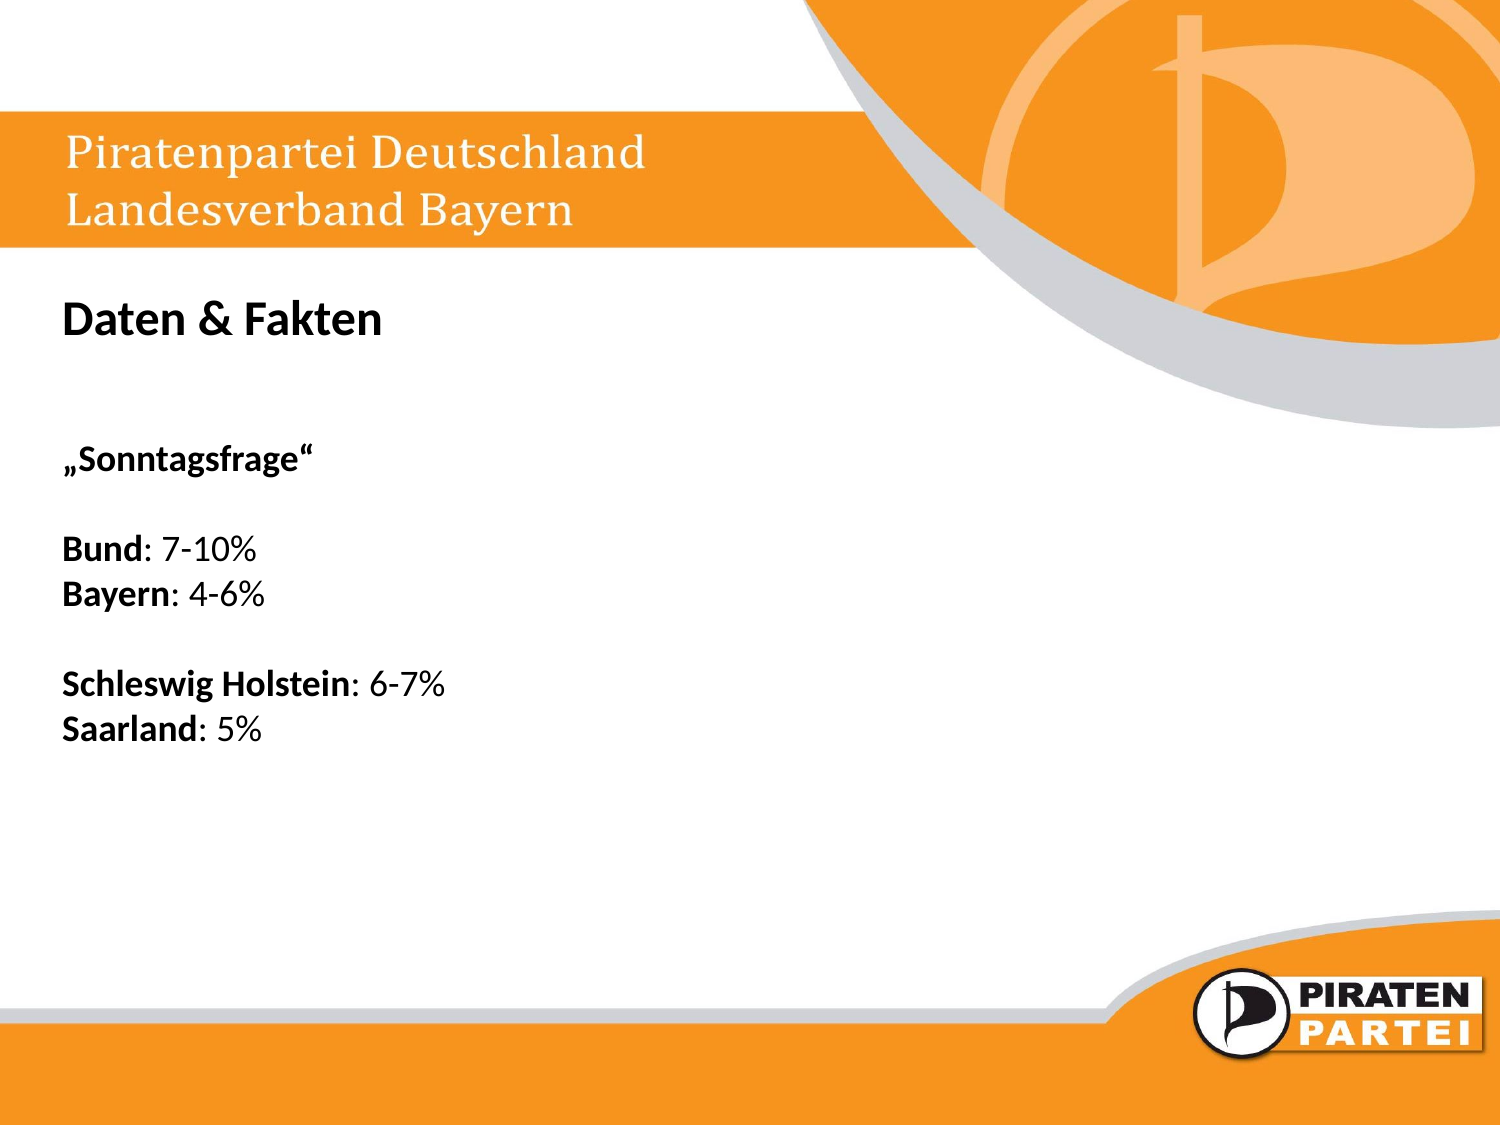

Daten & Fakten
„Sonntagsfrage“
Bund: 7-10%
Bayern: 4-6%
Schleswig Holstein: 6-7%
Saarland: 5%